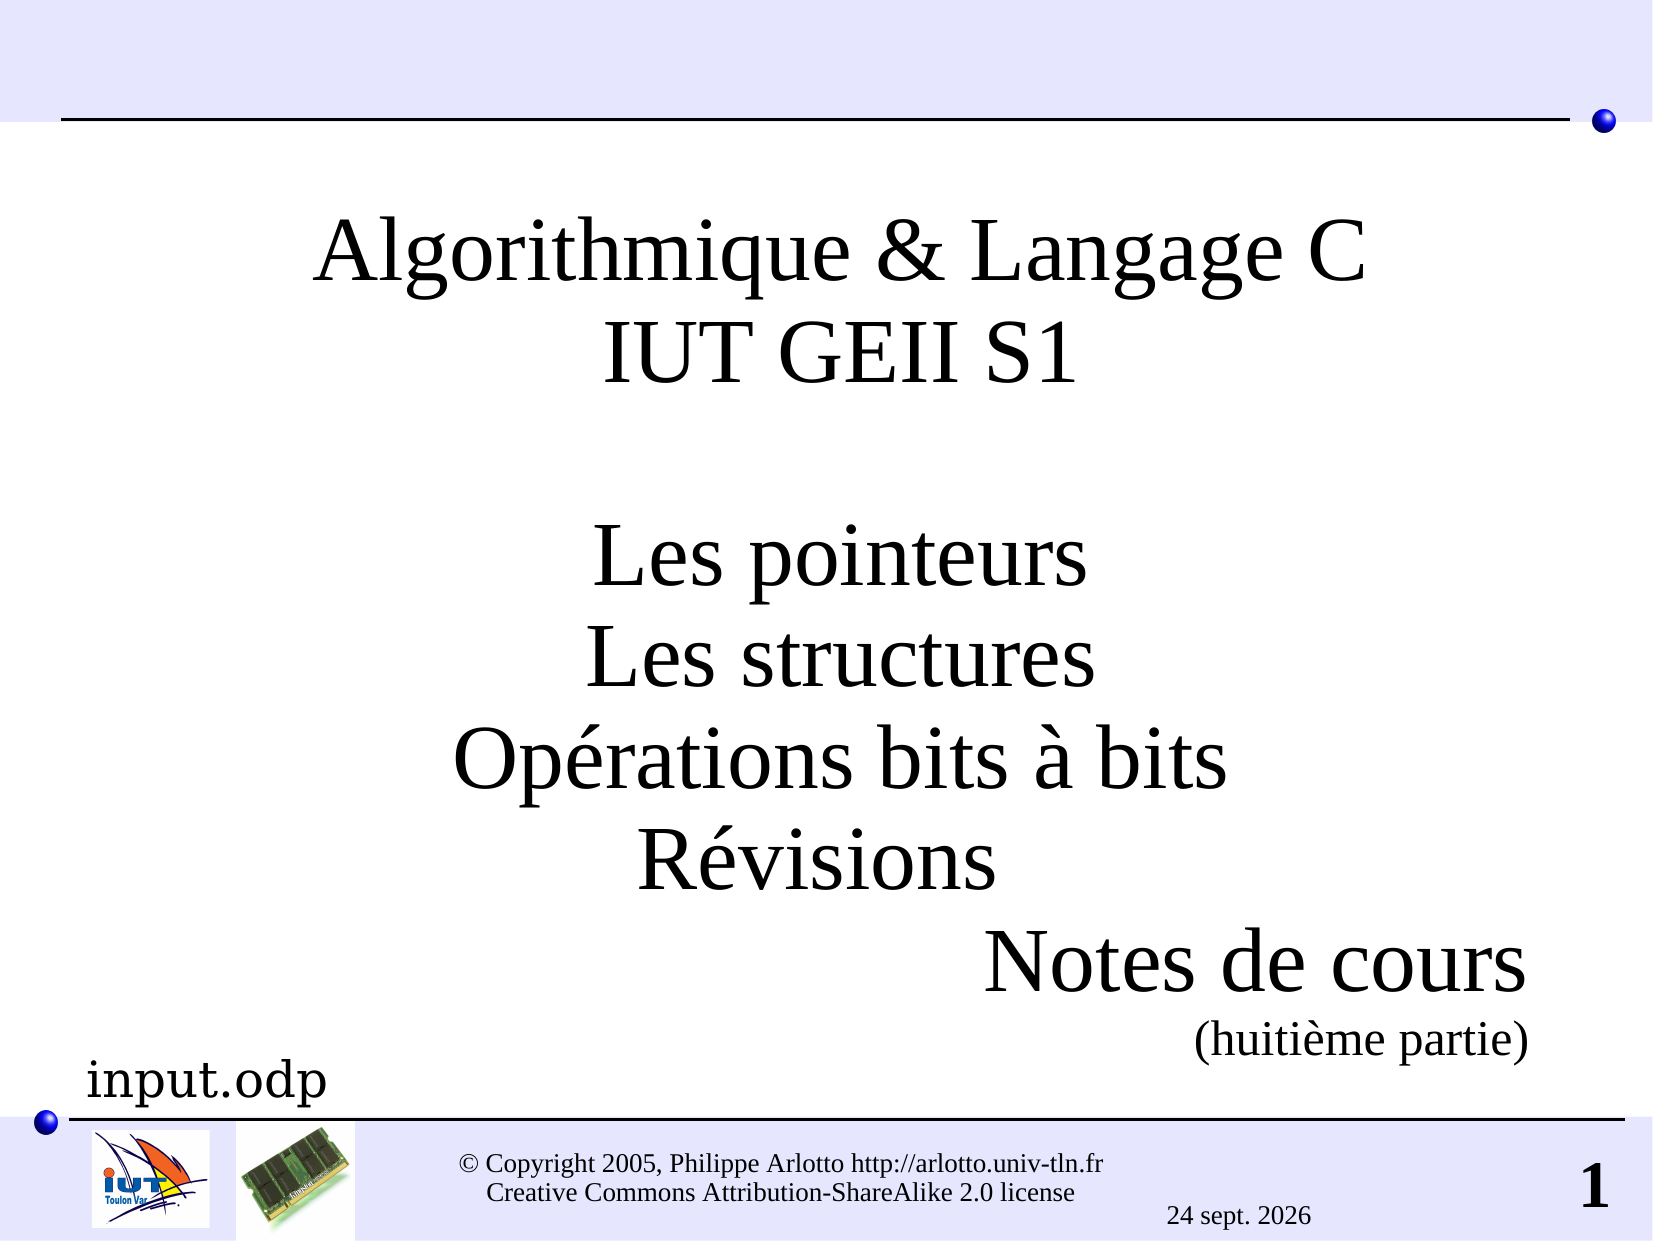

#
Algorithmique & Langage C
IUT GEII S1
Les pointeurs
Les structures
Opérations bits à bits
Révisions
Notes de cours
(huitième partie)
input.odp